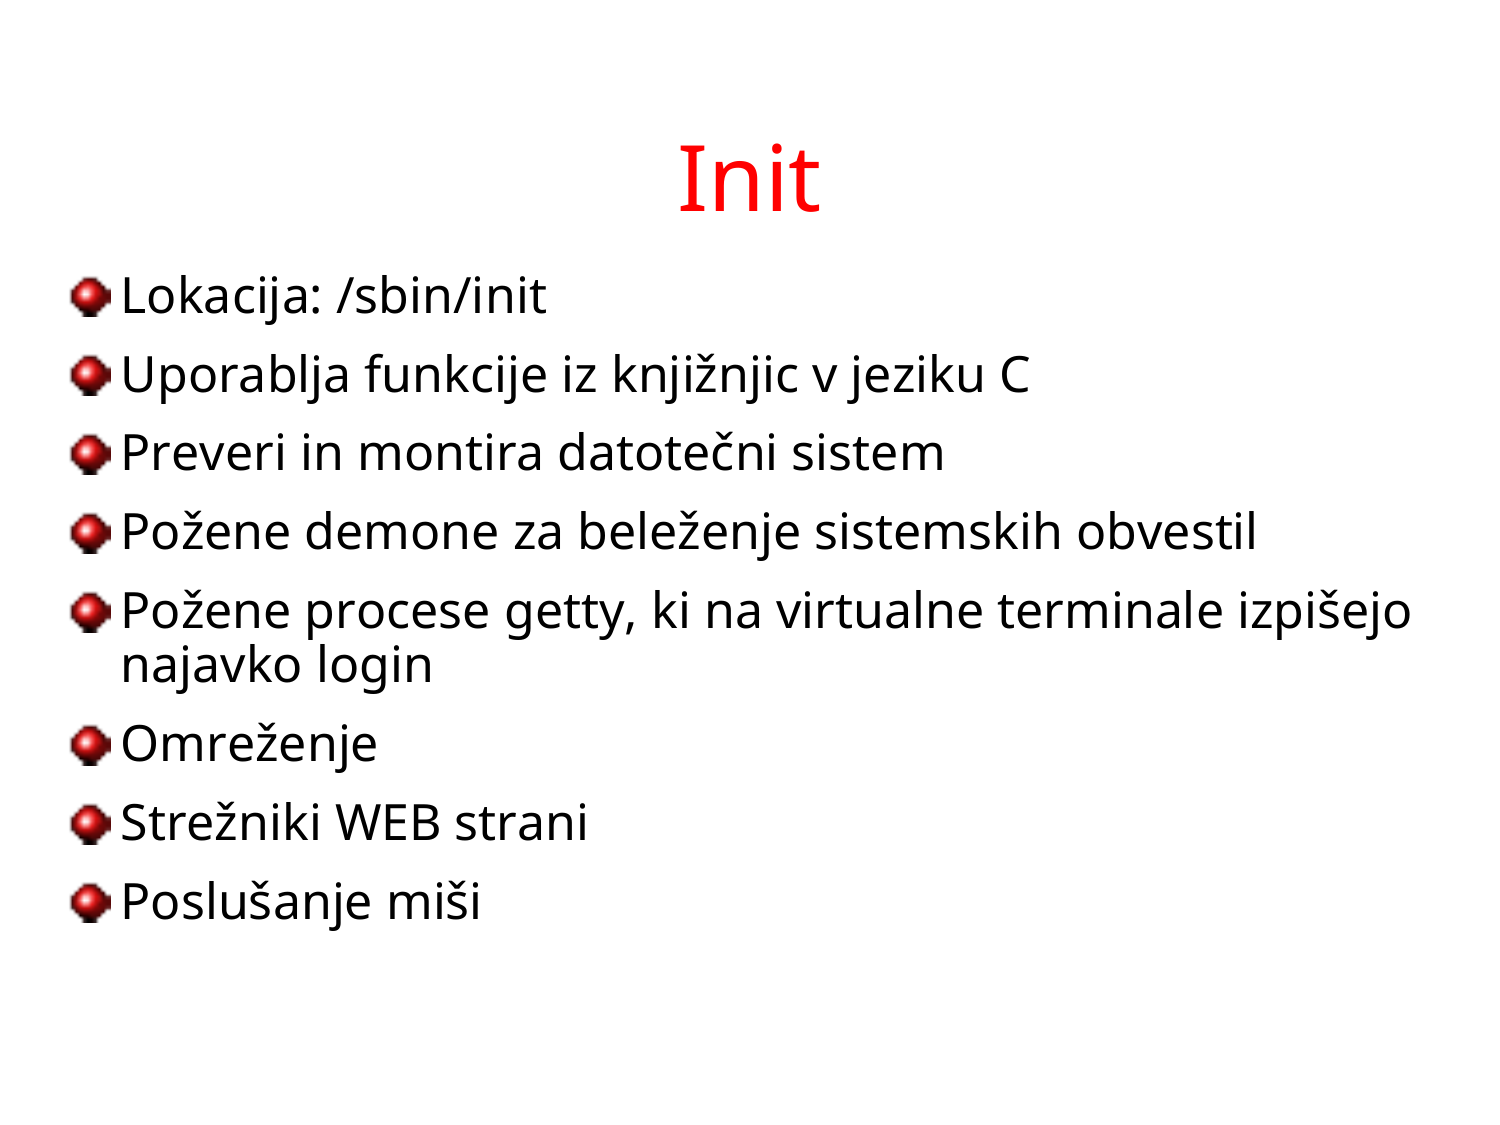

# Init
Lokacija: /sbin/init
Uporablja funkcije iz knjižnjic v jeziku C
Preveri in montira datotečni sistem
Požene demone za beleženje sistemskih obvestil
Požene procese getty, ki na virtualne terminale izpišejo najavko login
Omreženje
Strežniki WEB strani
Poslušanje miši